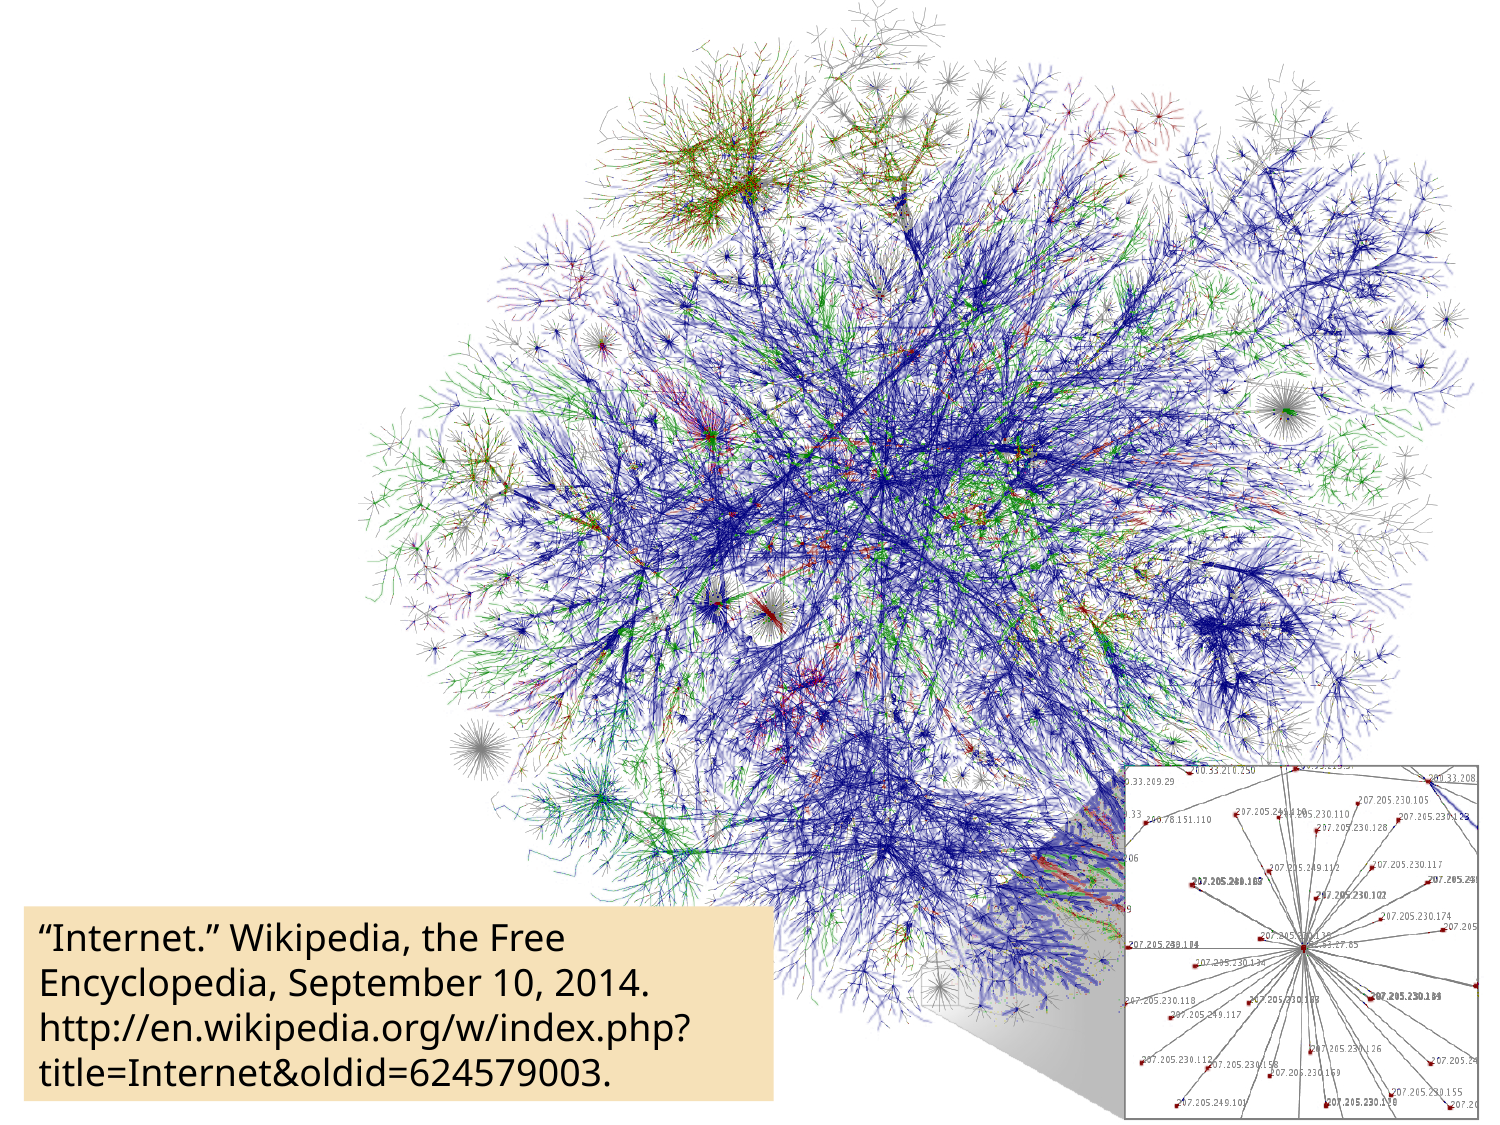

“Internet.” Wikipedia, the Free Encyclopedia, September 10, 2014. http://en.wikipedia.org/w/index.php?title=Internet&oldid=624579003.